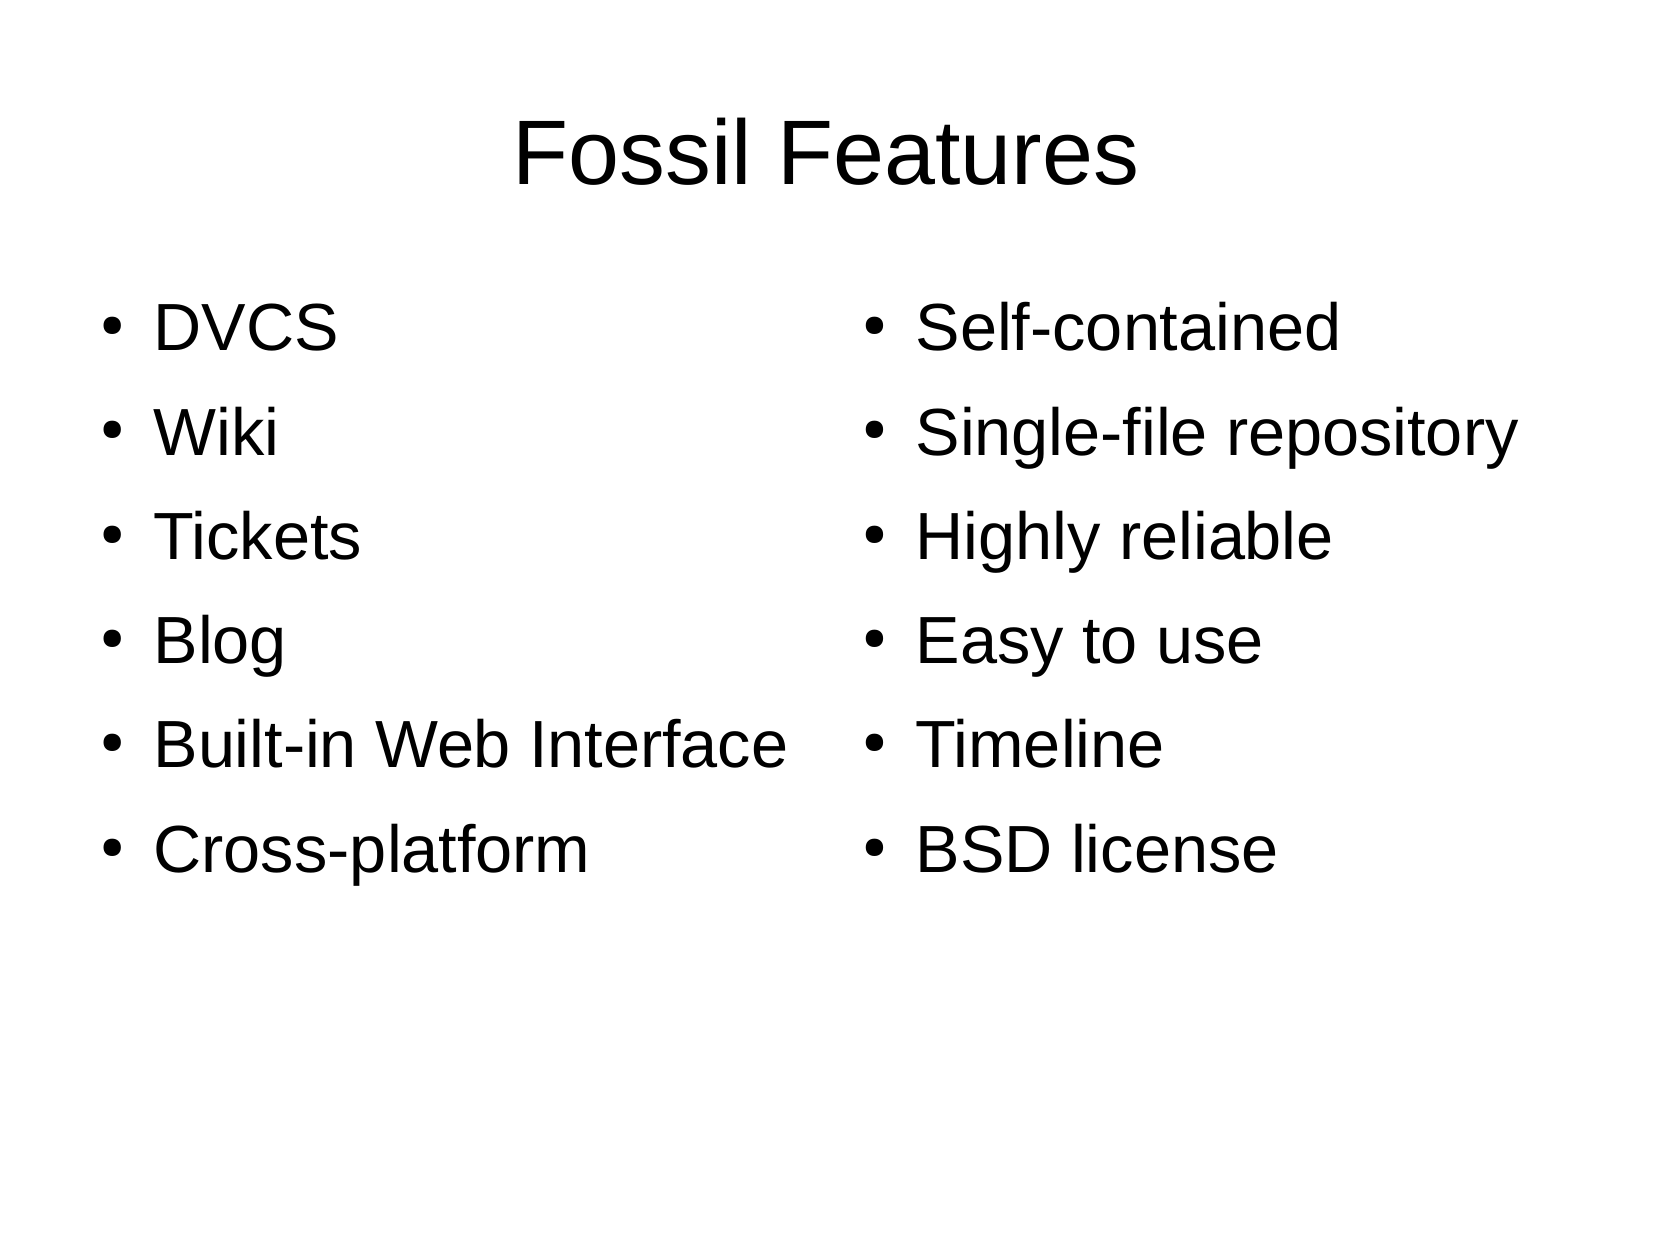

# Fossil Features
DVCS
Wiki
Tickets
Blog
Built-in Web Interface
Cross-platform
Self-contained
Single-file repository
Highly reliable
Easy to use
Timeline
BSD license